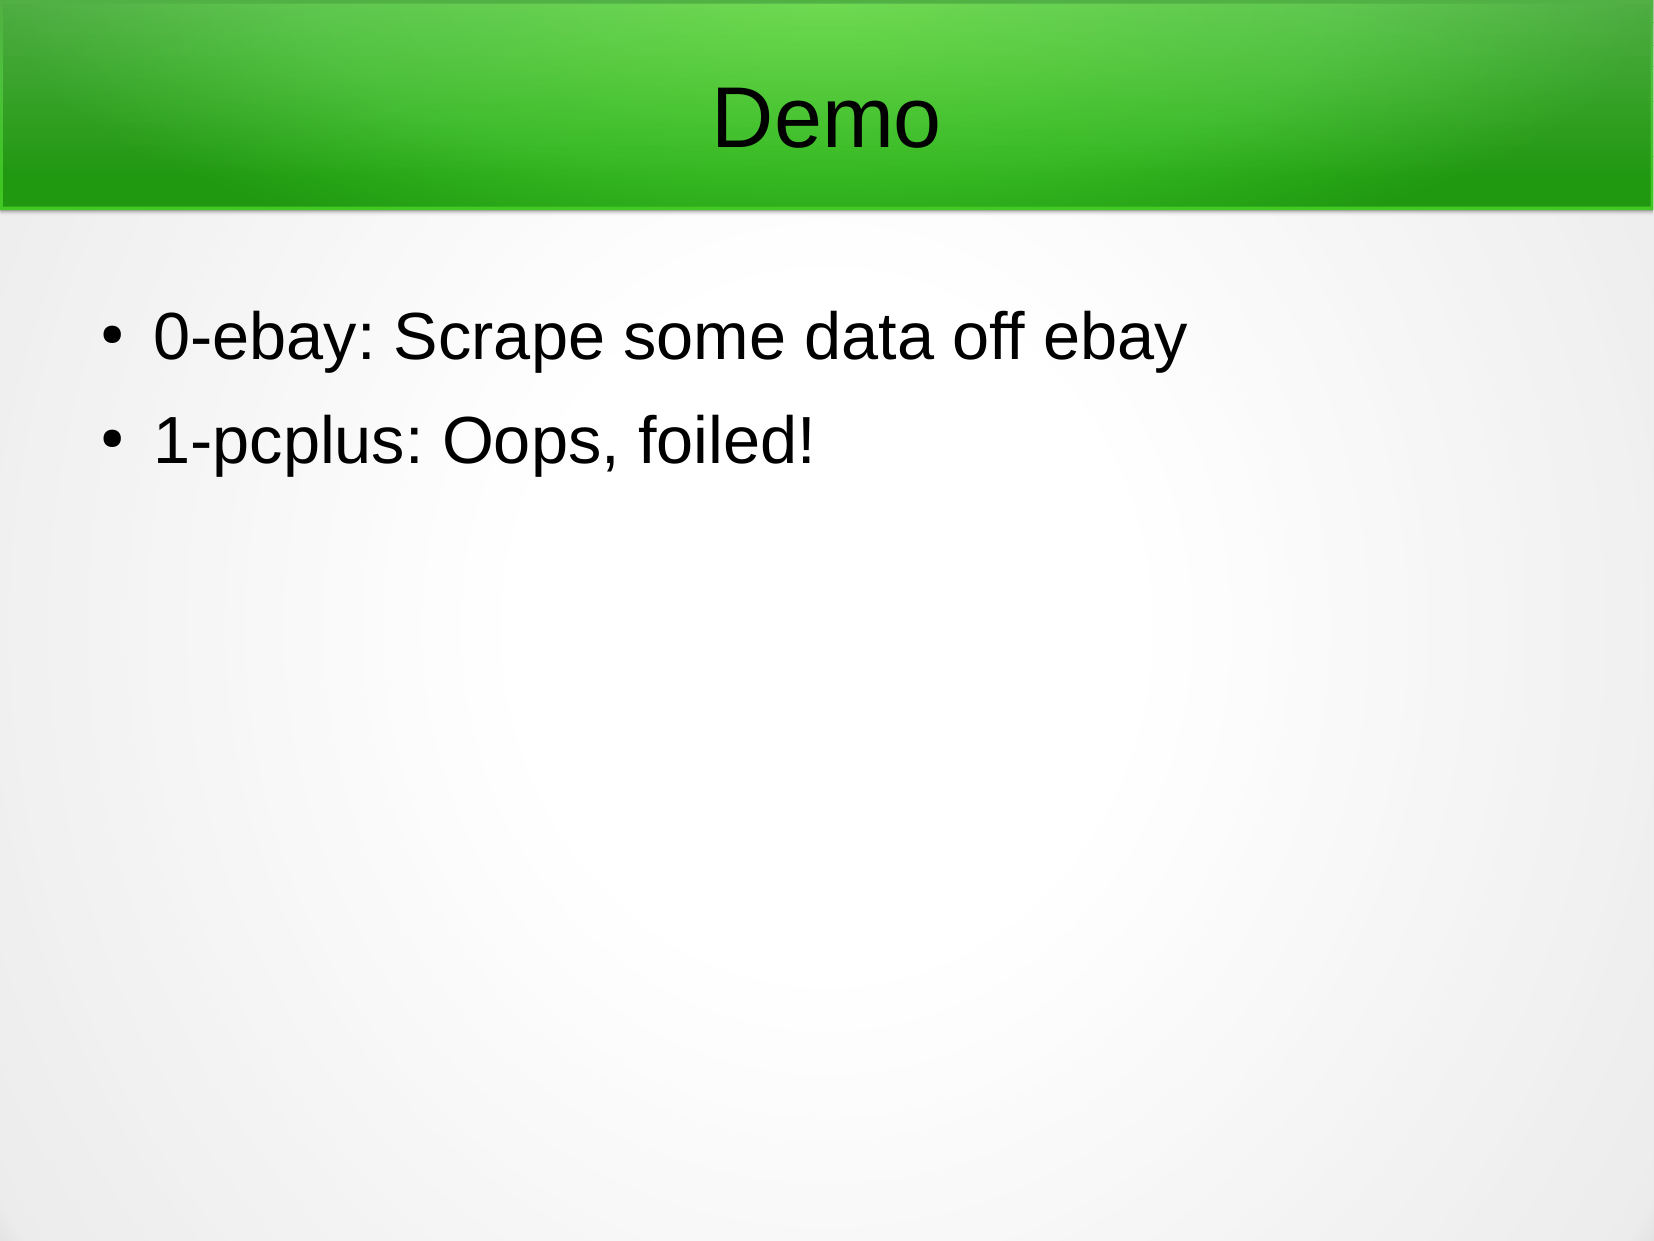

# Demo
0-ebay: Scrape some data off ebay
1-pcplus: Oops, foiled!